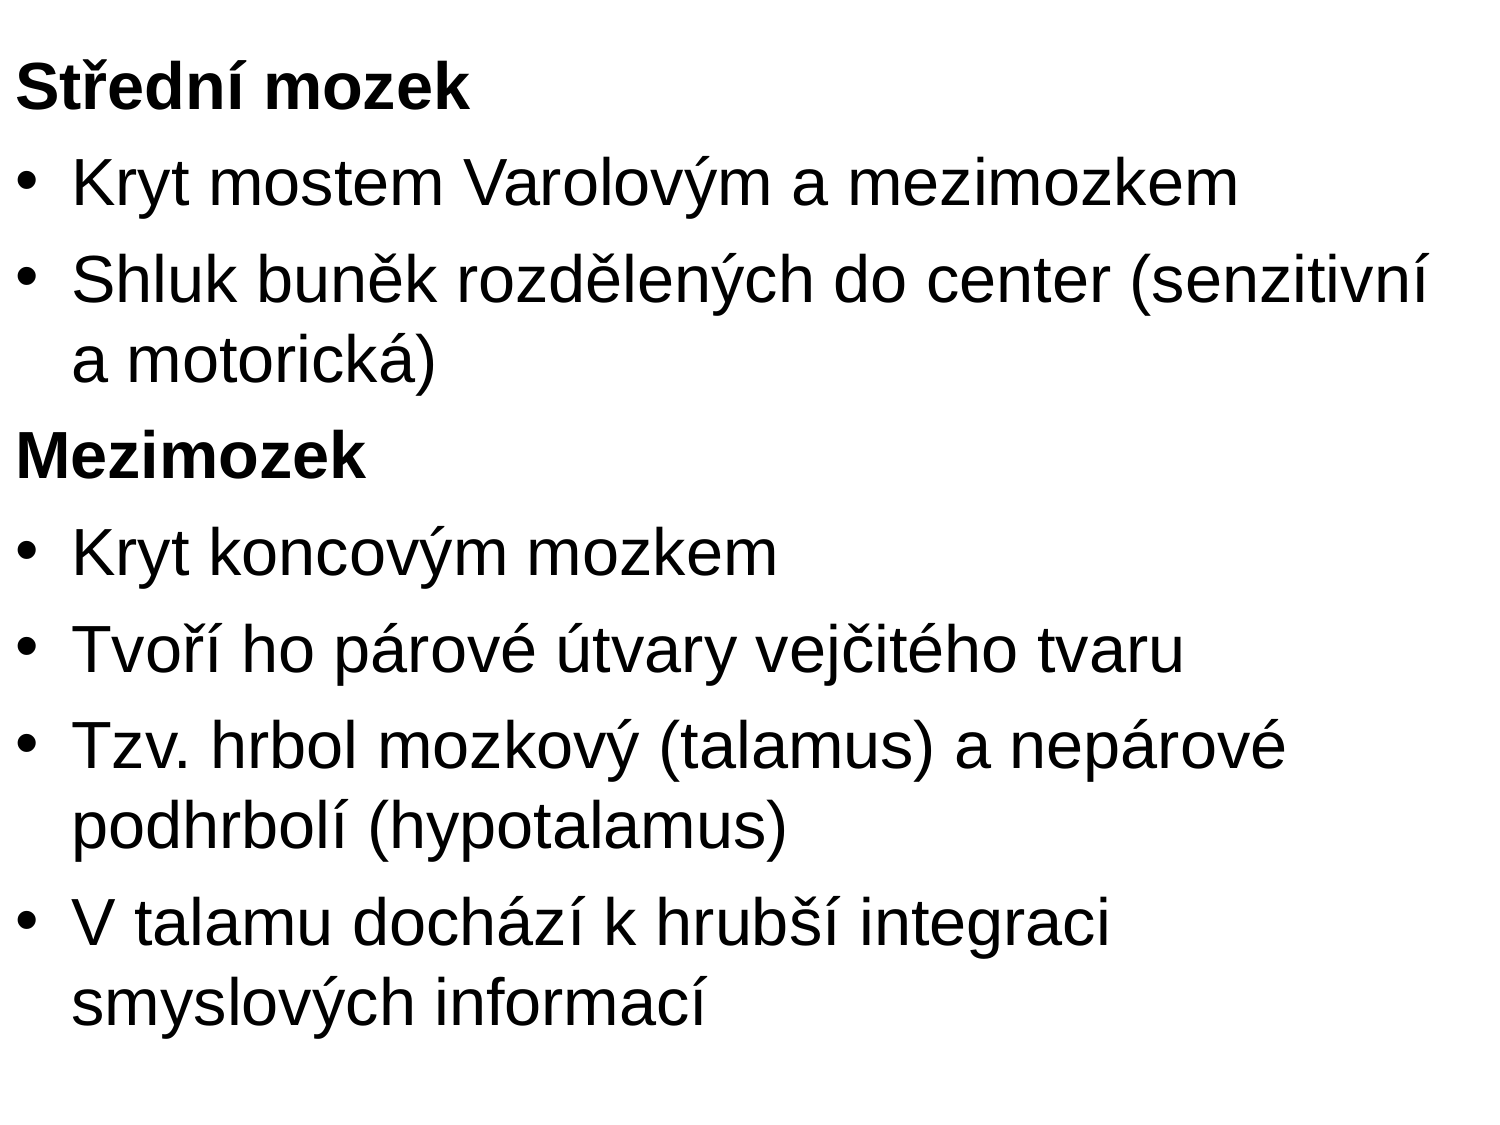

# Střední mozek
Kryt mostem Varolovým a mezimozkem
Shluk buněk rozdělených do center (senzitivní a motorická)
Mezimozek
Kryt koncovým mozkem
Tvoří ho párové útvary vejčitého tvaru
Tzv. hrbol mozkový (talamus) a nepárové podhrbolí (hypotalamus)
V talamu dochází k hrubší integraci smyslových informací